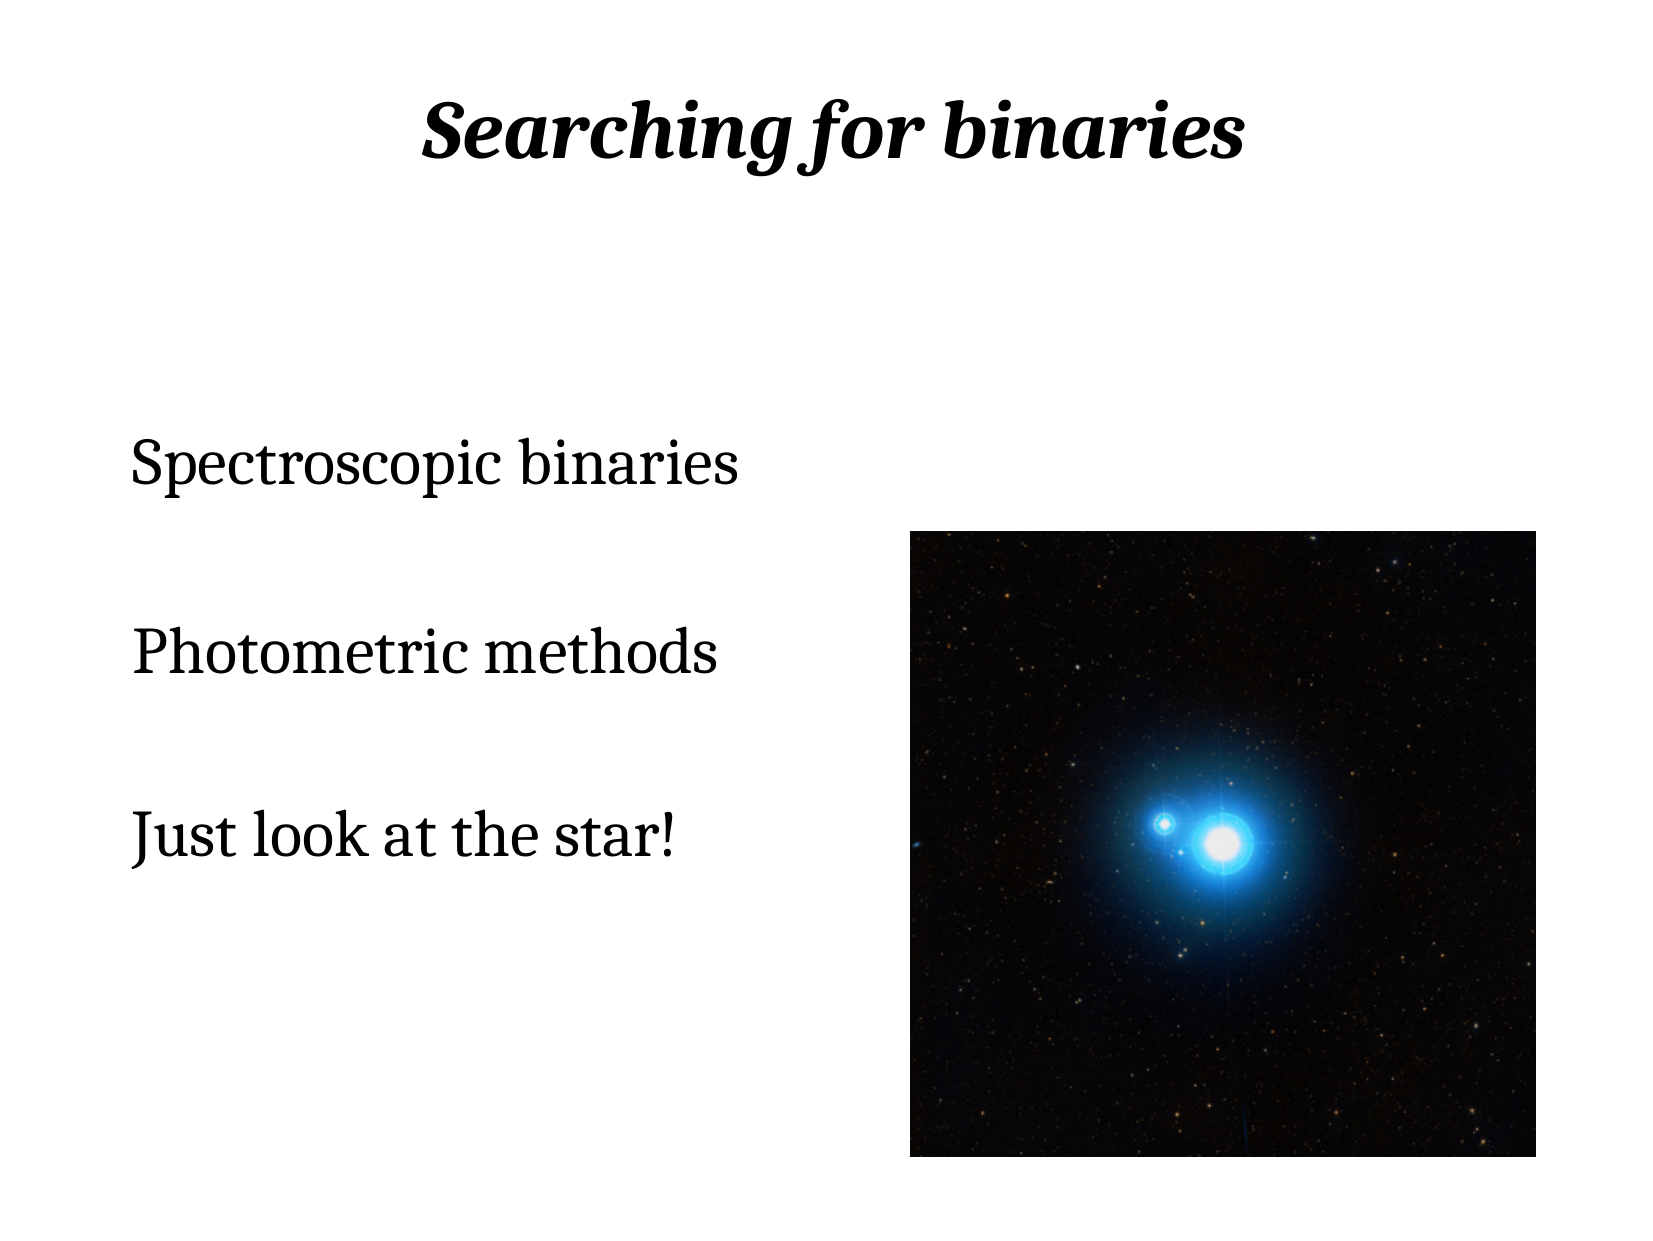

Searching for binaries
Spectroscopic binaries
Photometric methods
Just look at the star!